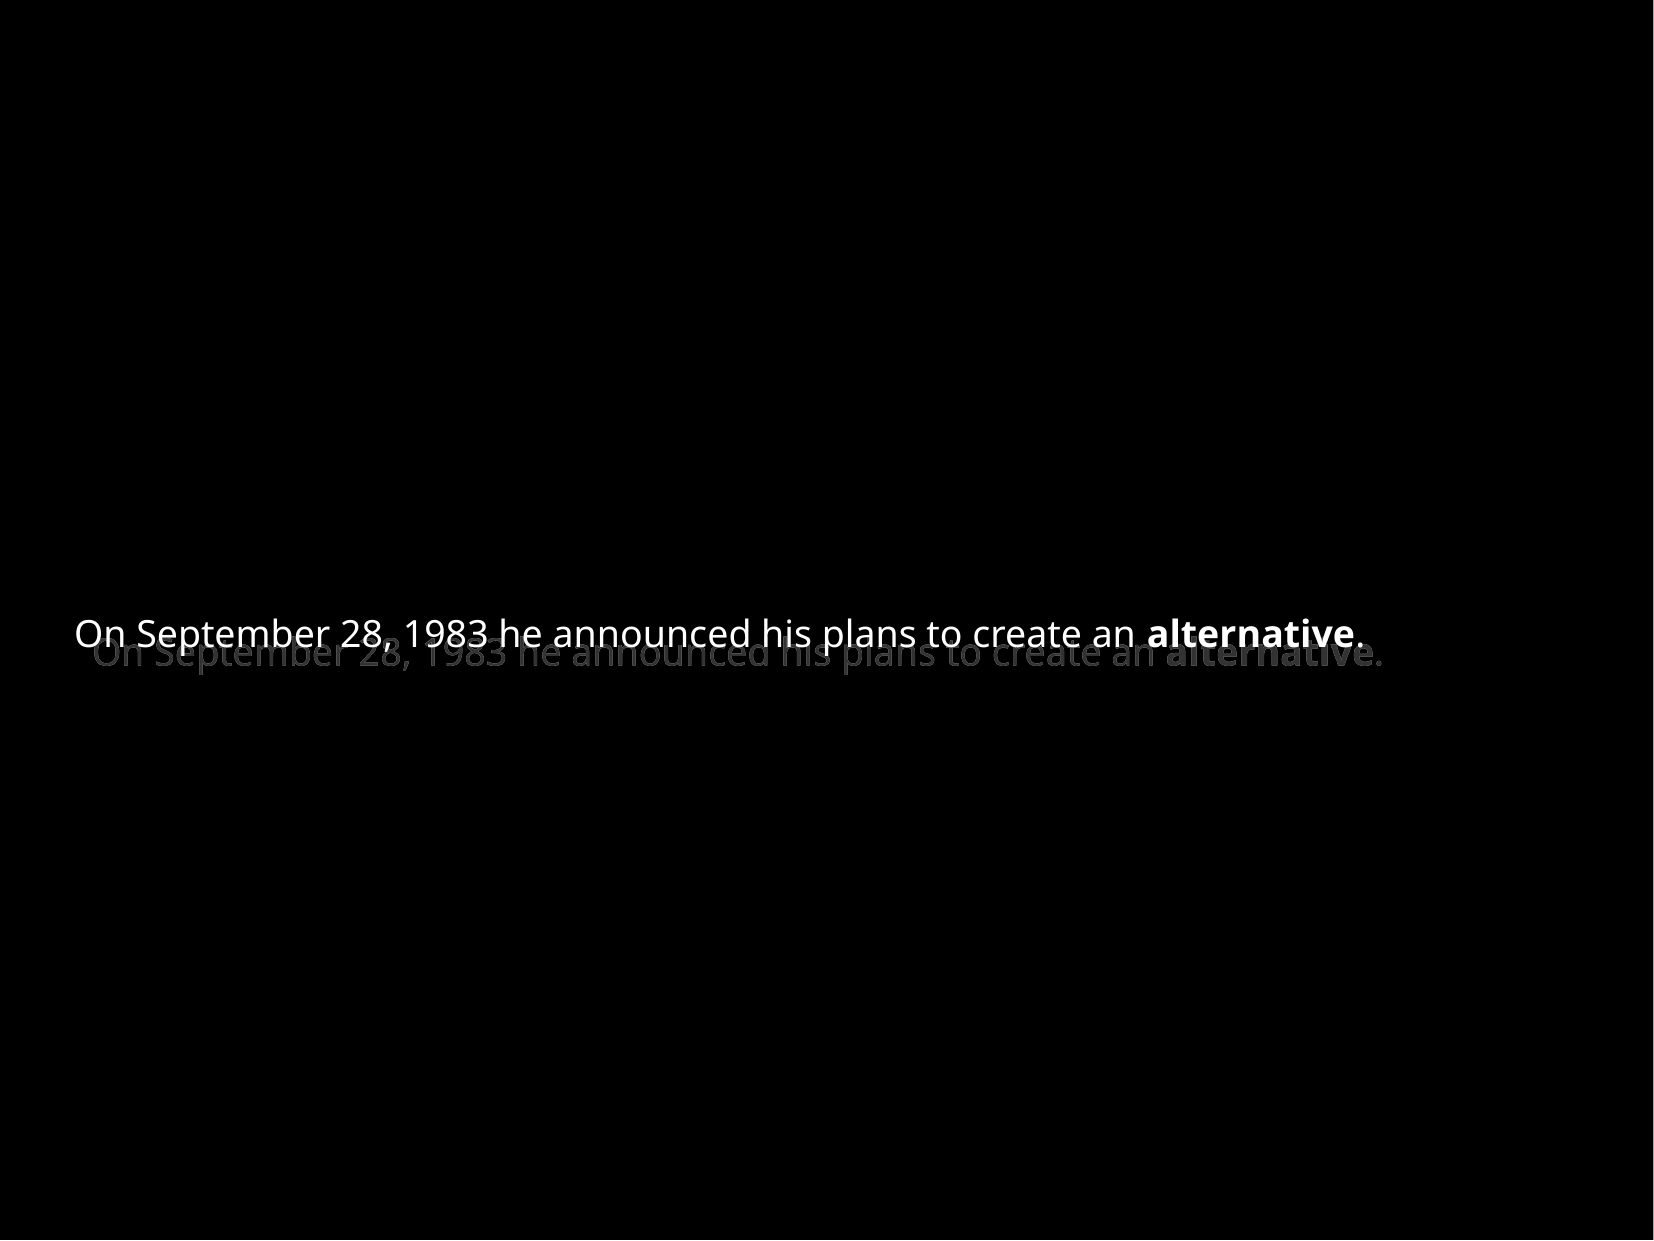

On September 28, 1983 he announced his plans to create an alternative.